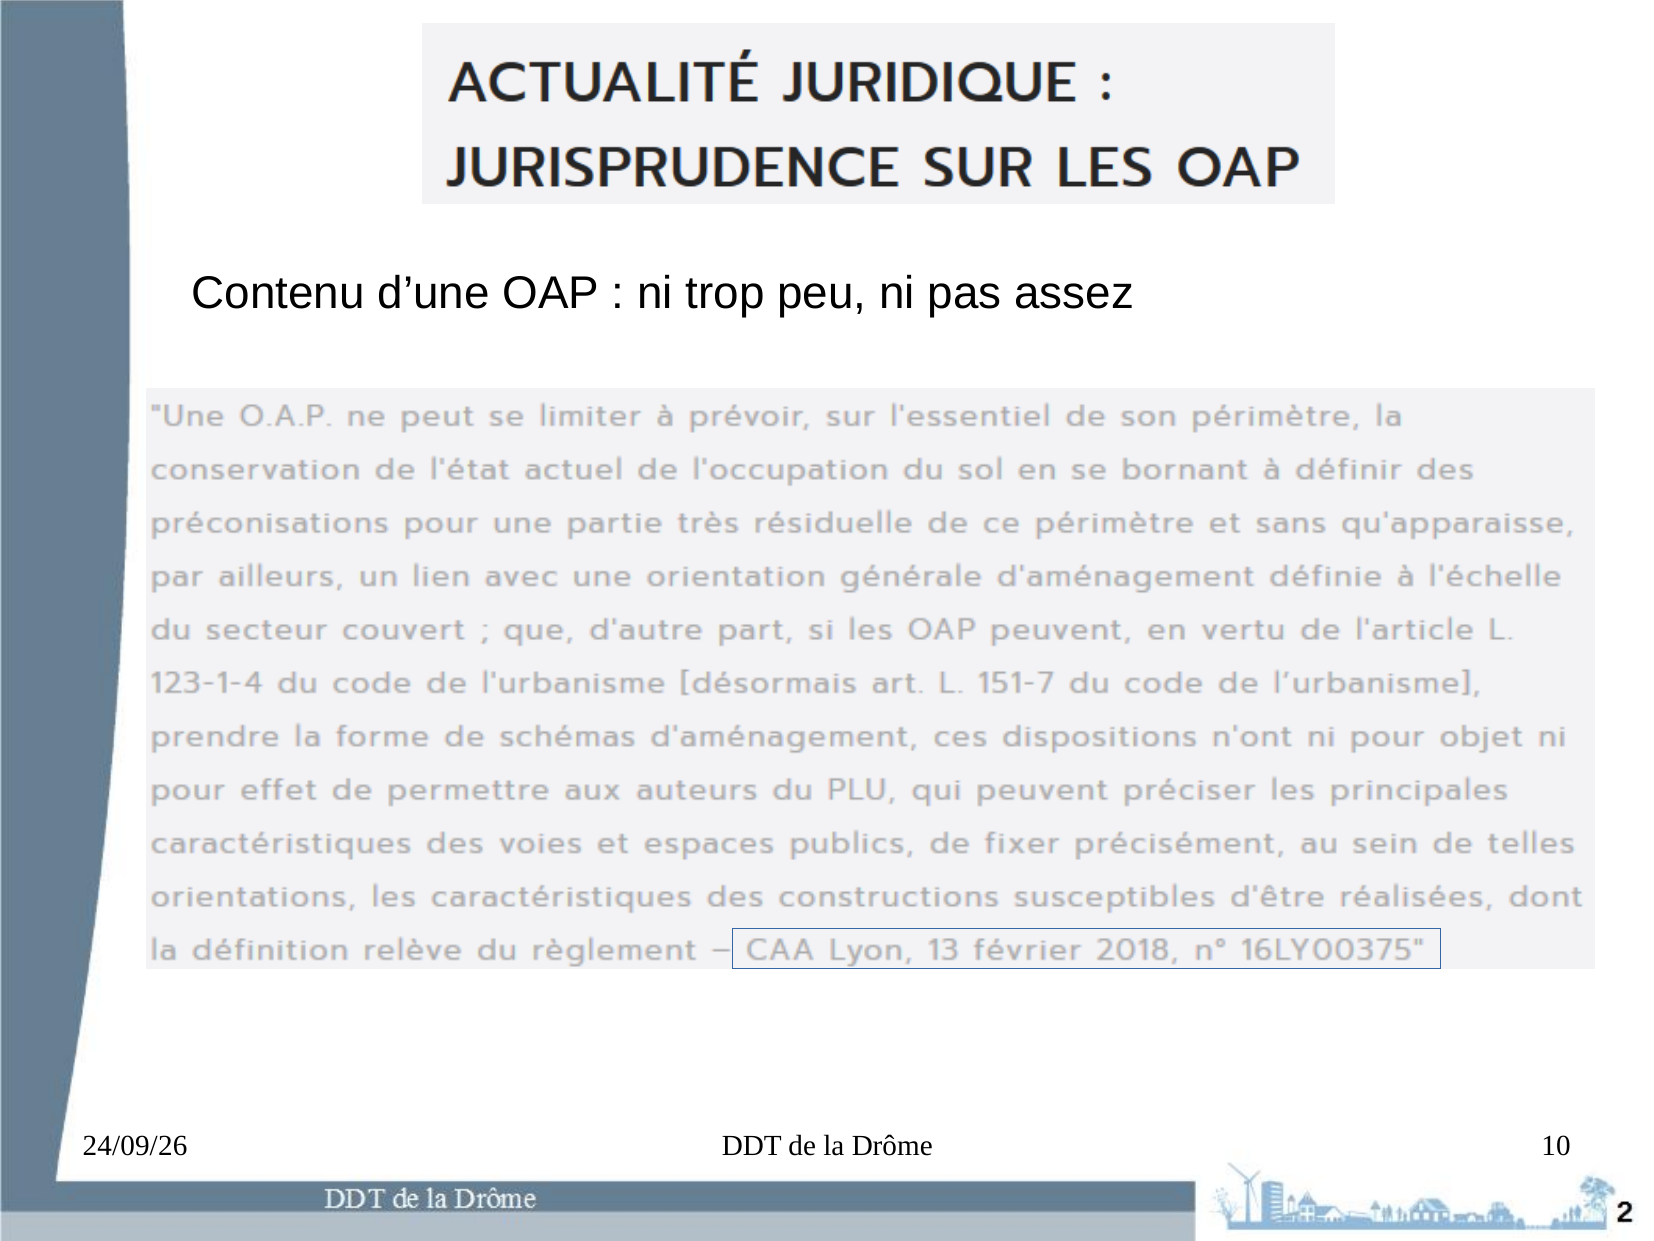

Contenu d’une OAP : ni trop peu, ni pas assez
DDT de la Drôme
10